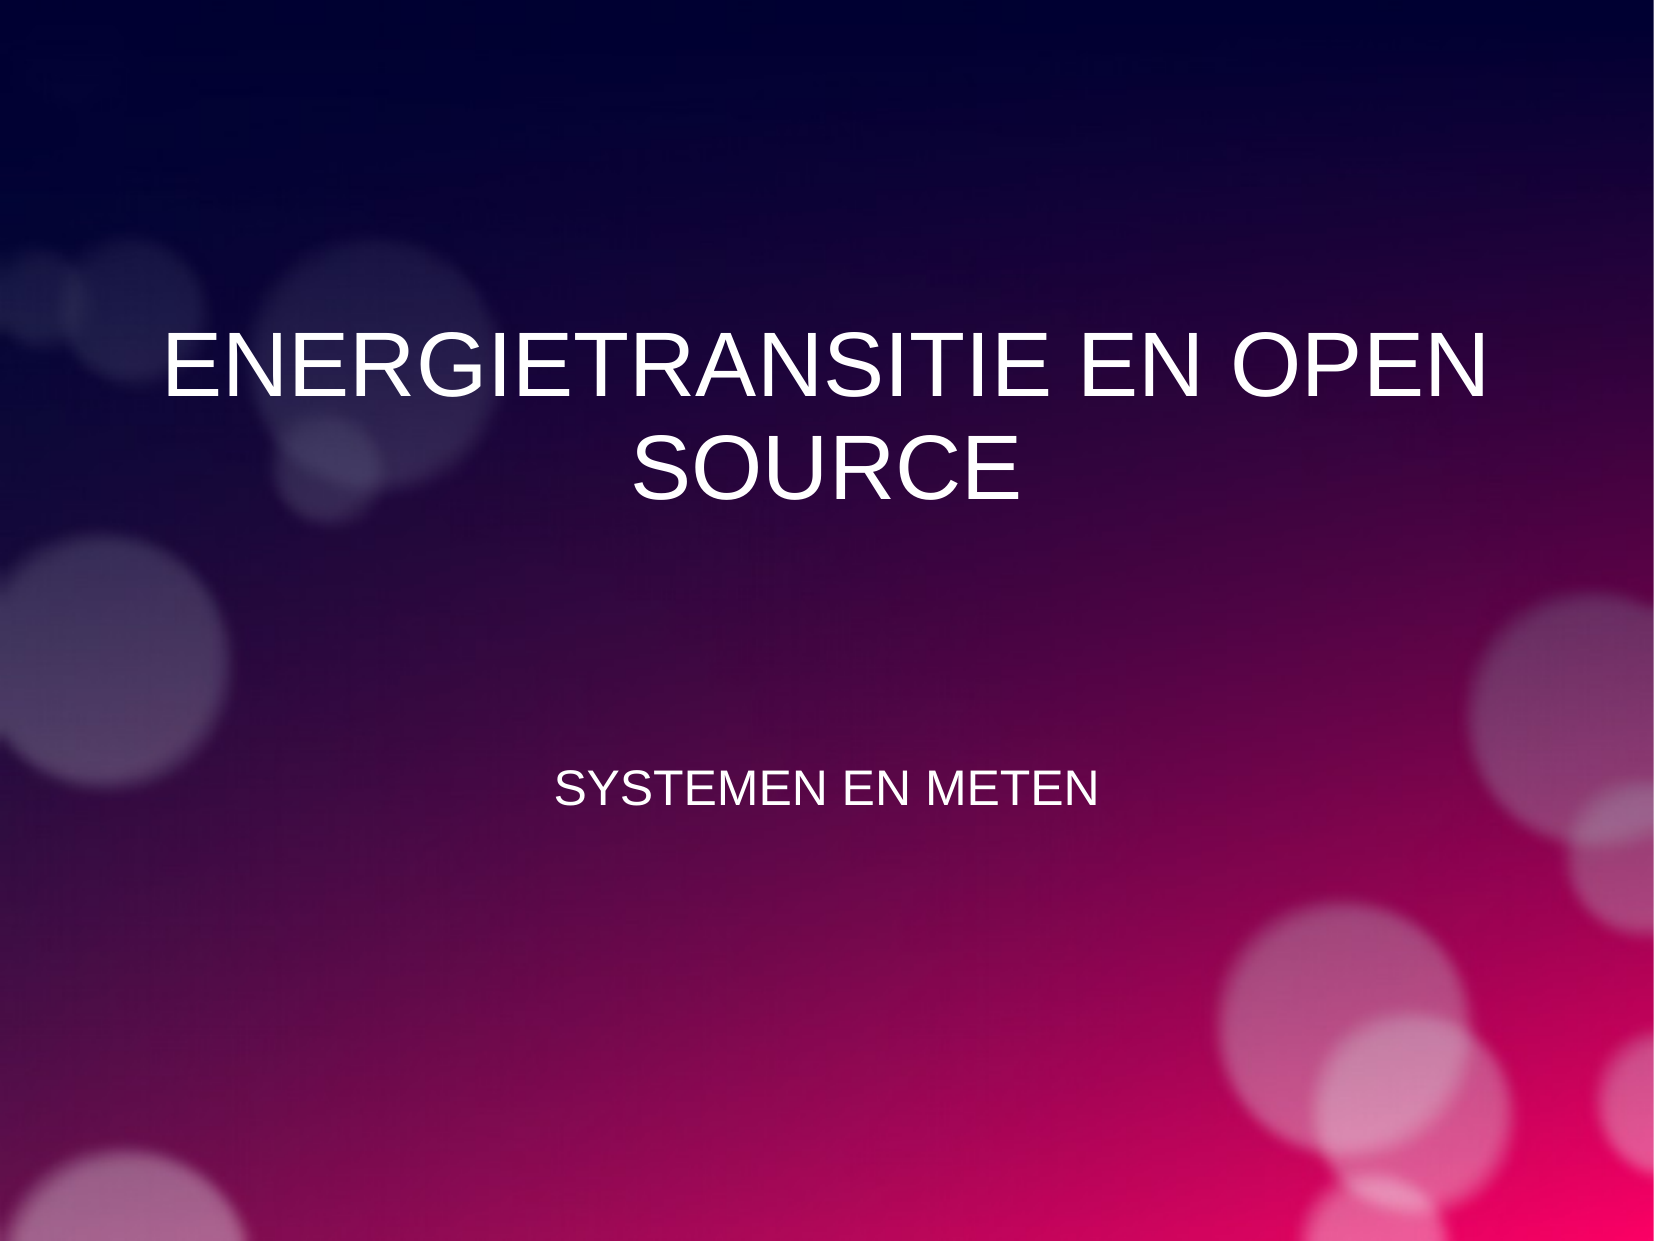

# ENERGIETRANSITIE EN OPEN SOURCE
SYSTEMEN EN METEN